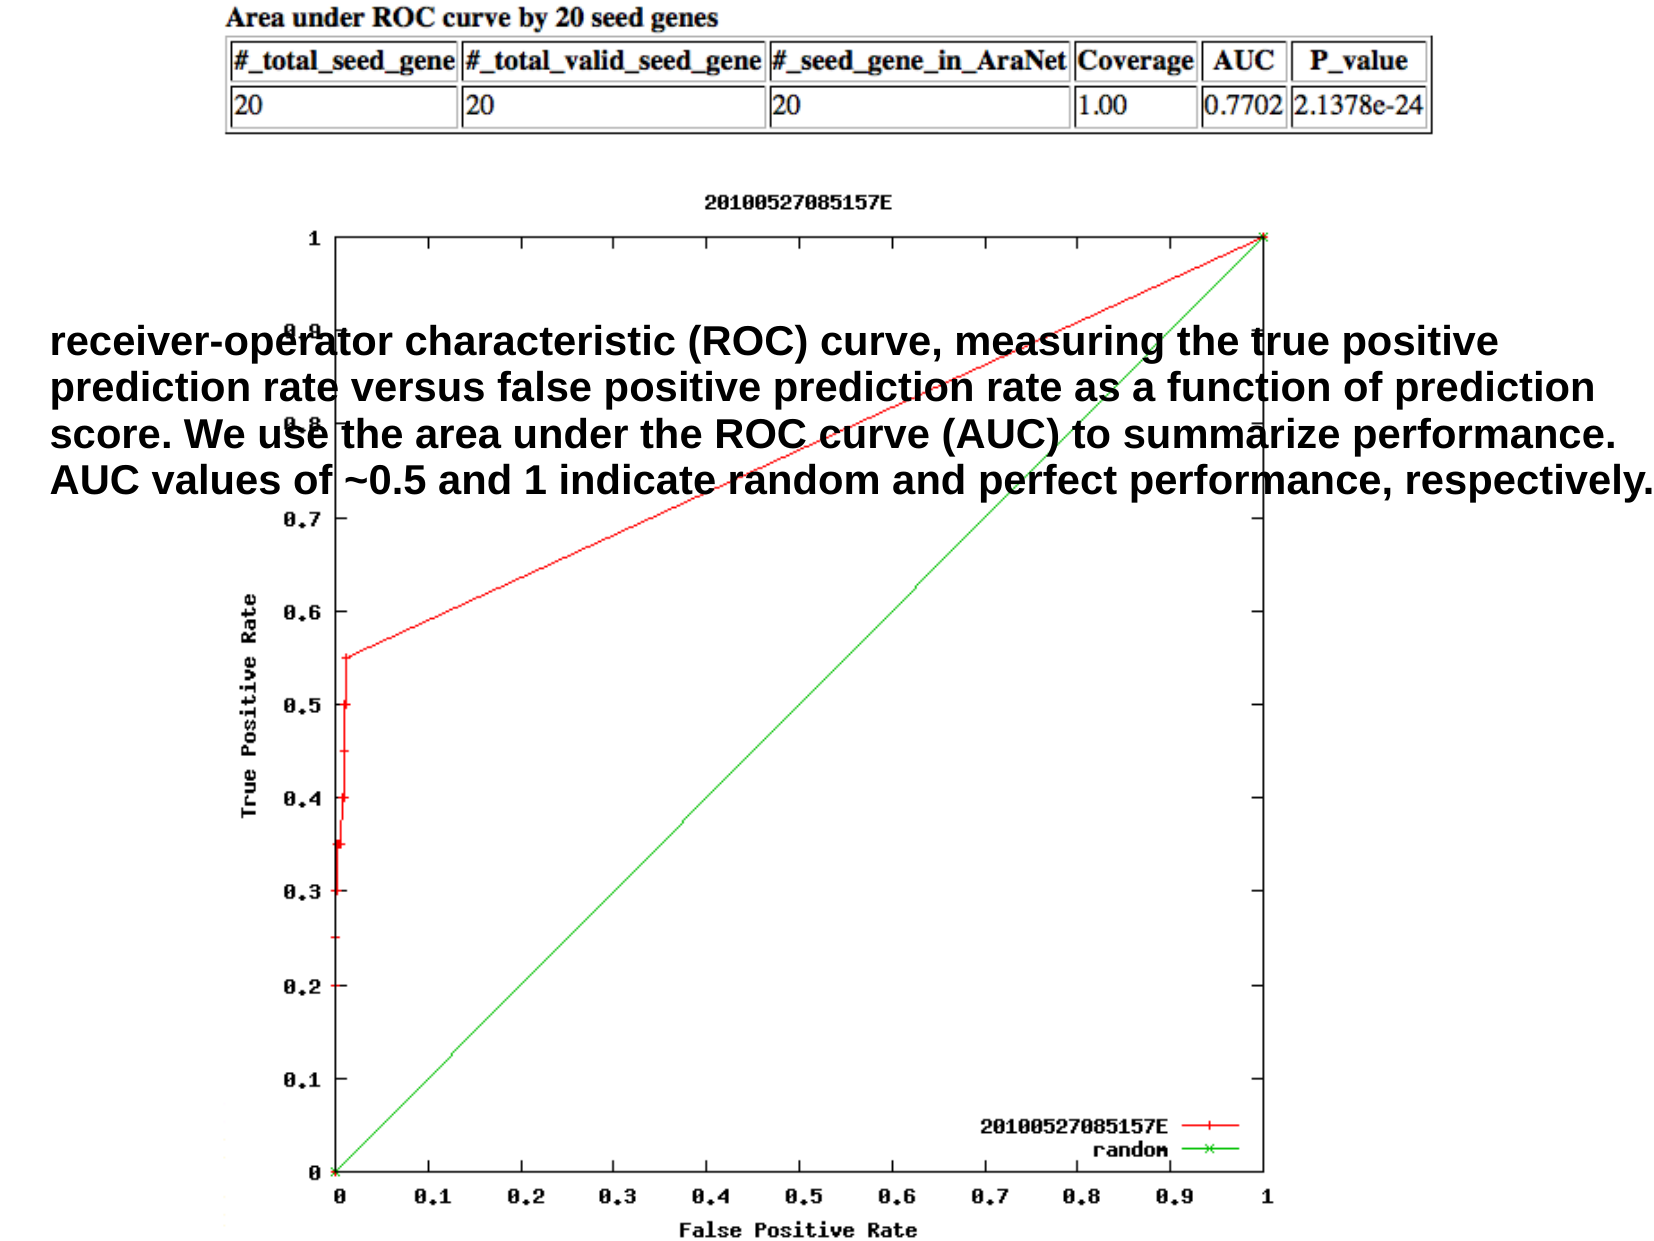

receiver-operator characteristic (ROC) curve, measuring the true positive prediction rate versus false positive prediction rate as a function of prediction score. We use the area under the ROC curve (AUC) to summarize performance. AUC values of ~0.5 and 1 indicate random and perfect performance, respectively.